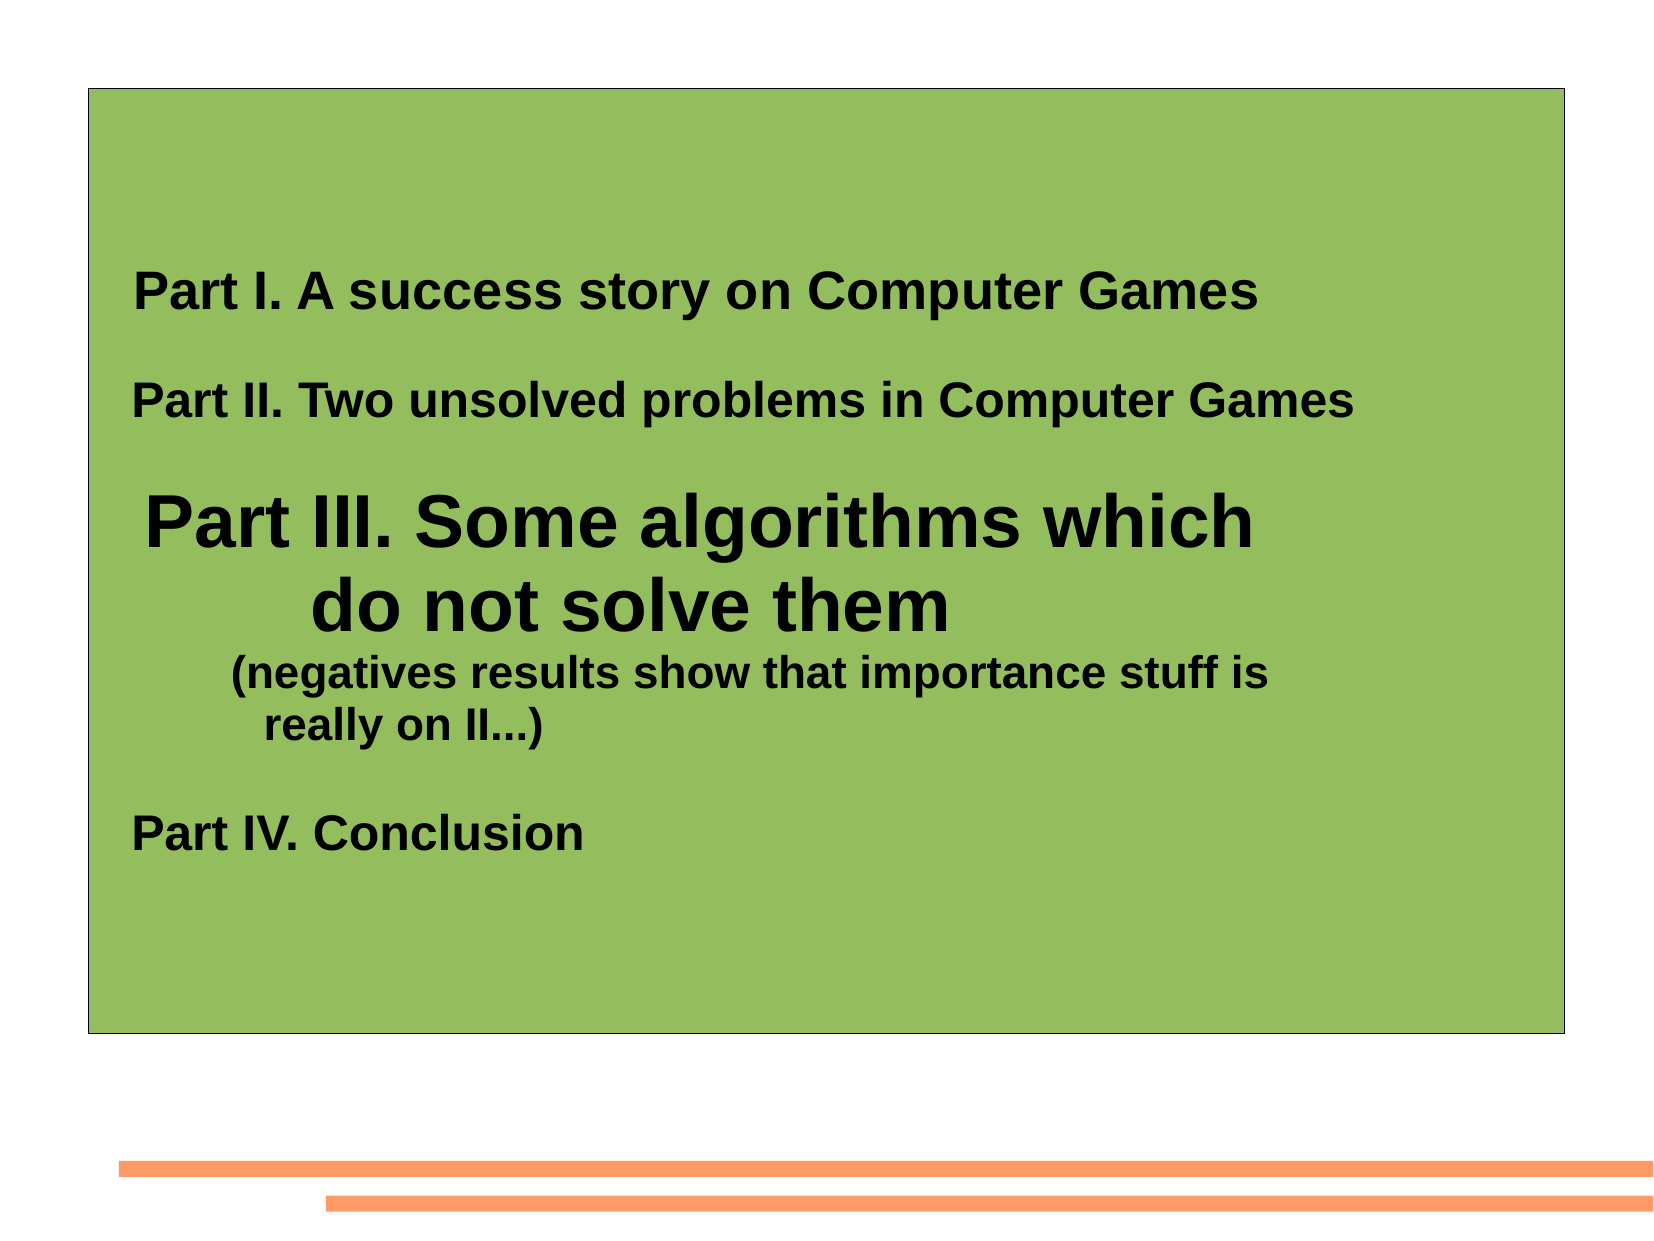

Part I. A success story on Computer Games
 Part II. Two unsolved problems in Computer Games
 Part III. Some algorithms which
 do not solve them
 (negatives results show that importance stuff is
		 really on II...)
 Part IV. Conclusion